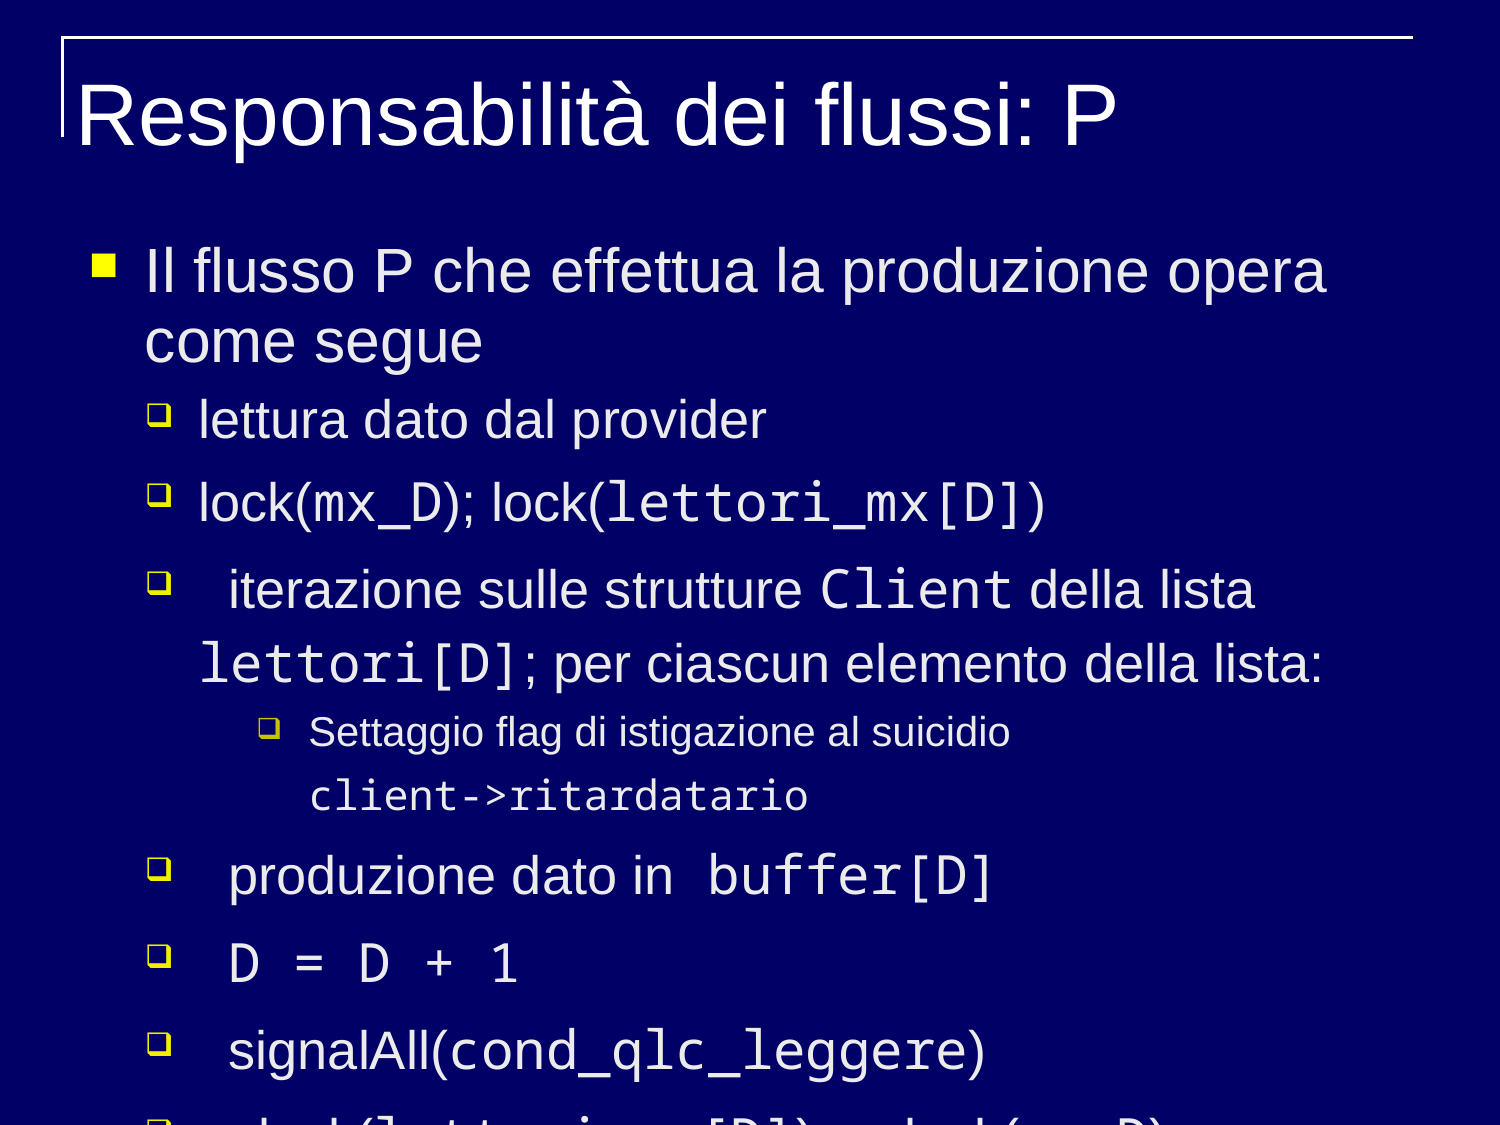

# Responsabilità dei flussi: P
Il flusso P che effettua la produzione opera come segue
lettura dato dal provider
lock(mx_D); lock(lettori_mx[D])
 iterazione sulle strutture Client della lista 	lettori[D]; per ciascun elemento della lista:
Settaggio flag di istigazione al suicidio
client->ritardatario
 produzione dato in buffer[D]
 D = D + 1
 signalAll(cond_qlc_leggere)
unlock(lettori_mx[D]); unlock(mx_D)